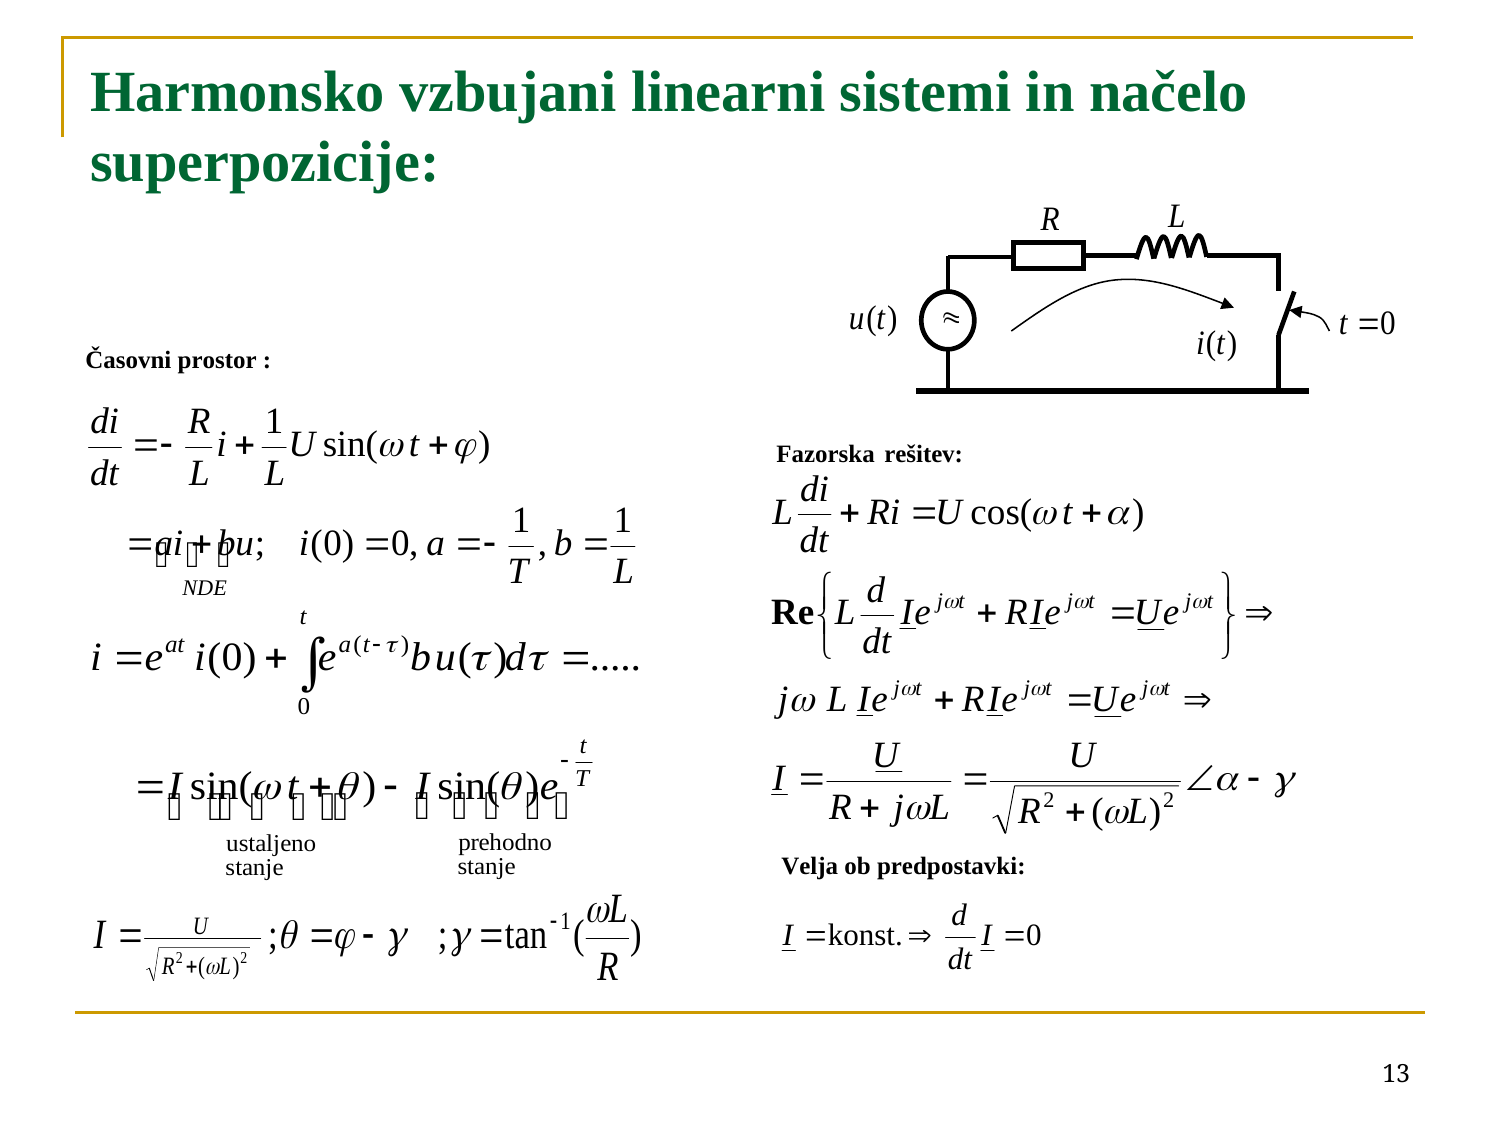

Harmonsko vzbujani linearni sistemi in načelo superpozicije:
#
 Časovni prostor :
Fazorska rešitev:
Velja ob predpostavki: